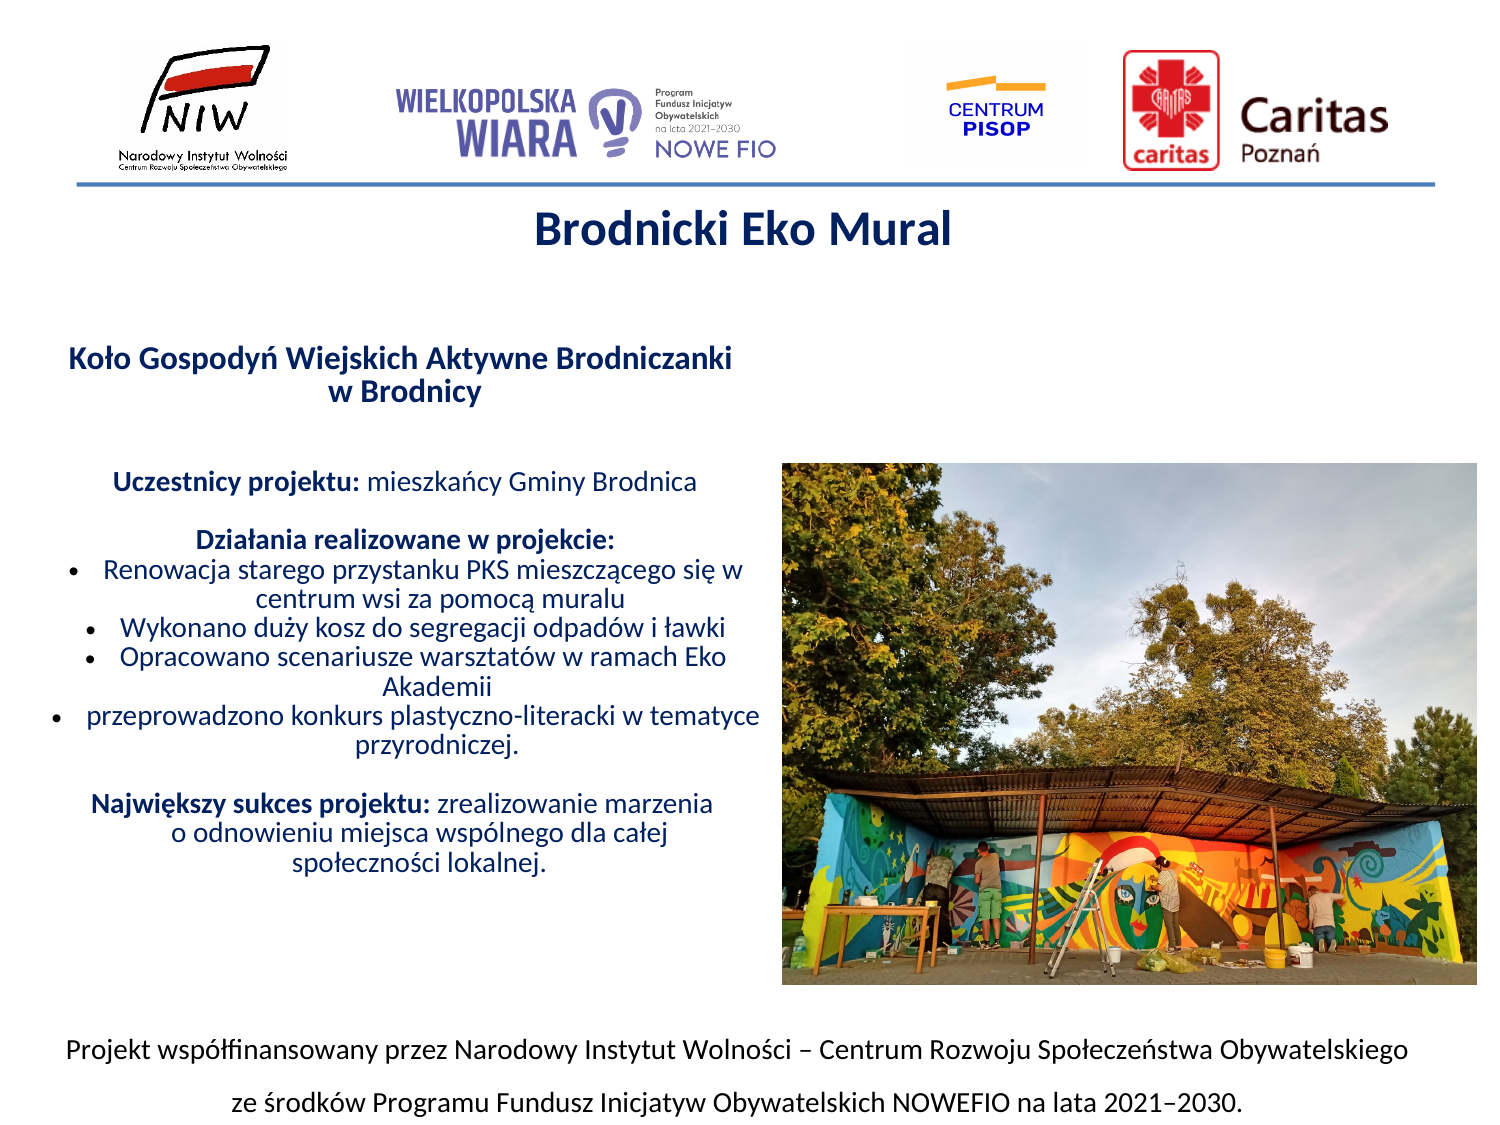

Brodnicki Eko Mural
Koło Gospodyń Wiejskich Aktywne Brodniczanki
w Brodnicy
Uczestnicy projektu: mieszkańcy Gminy Brodnica
Działania realizowane w projekcie:
Renowacja starego przystanku PKS mieszczącego się w centrum wsi za pomocą muralu
Wykonano duży kosz do segregacji odpadów i ławki
Opracowano scenariusze warsztatów w ramach Eko Akademii
przeprowadzono konkurs plastyczno-literacki w tematyce przyrodniczej.
Największy sukces projektu: zrealizowanie marzenia
o odnowieniu miejsca wspólnego dla całej
społeczności lokalnej.